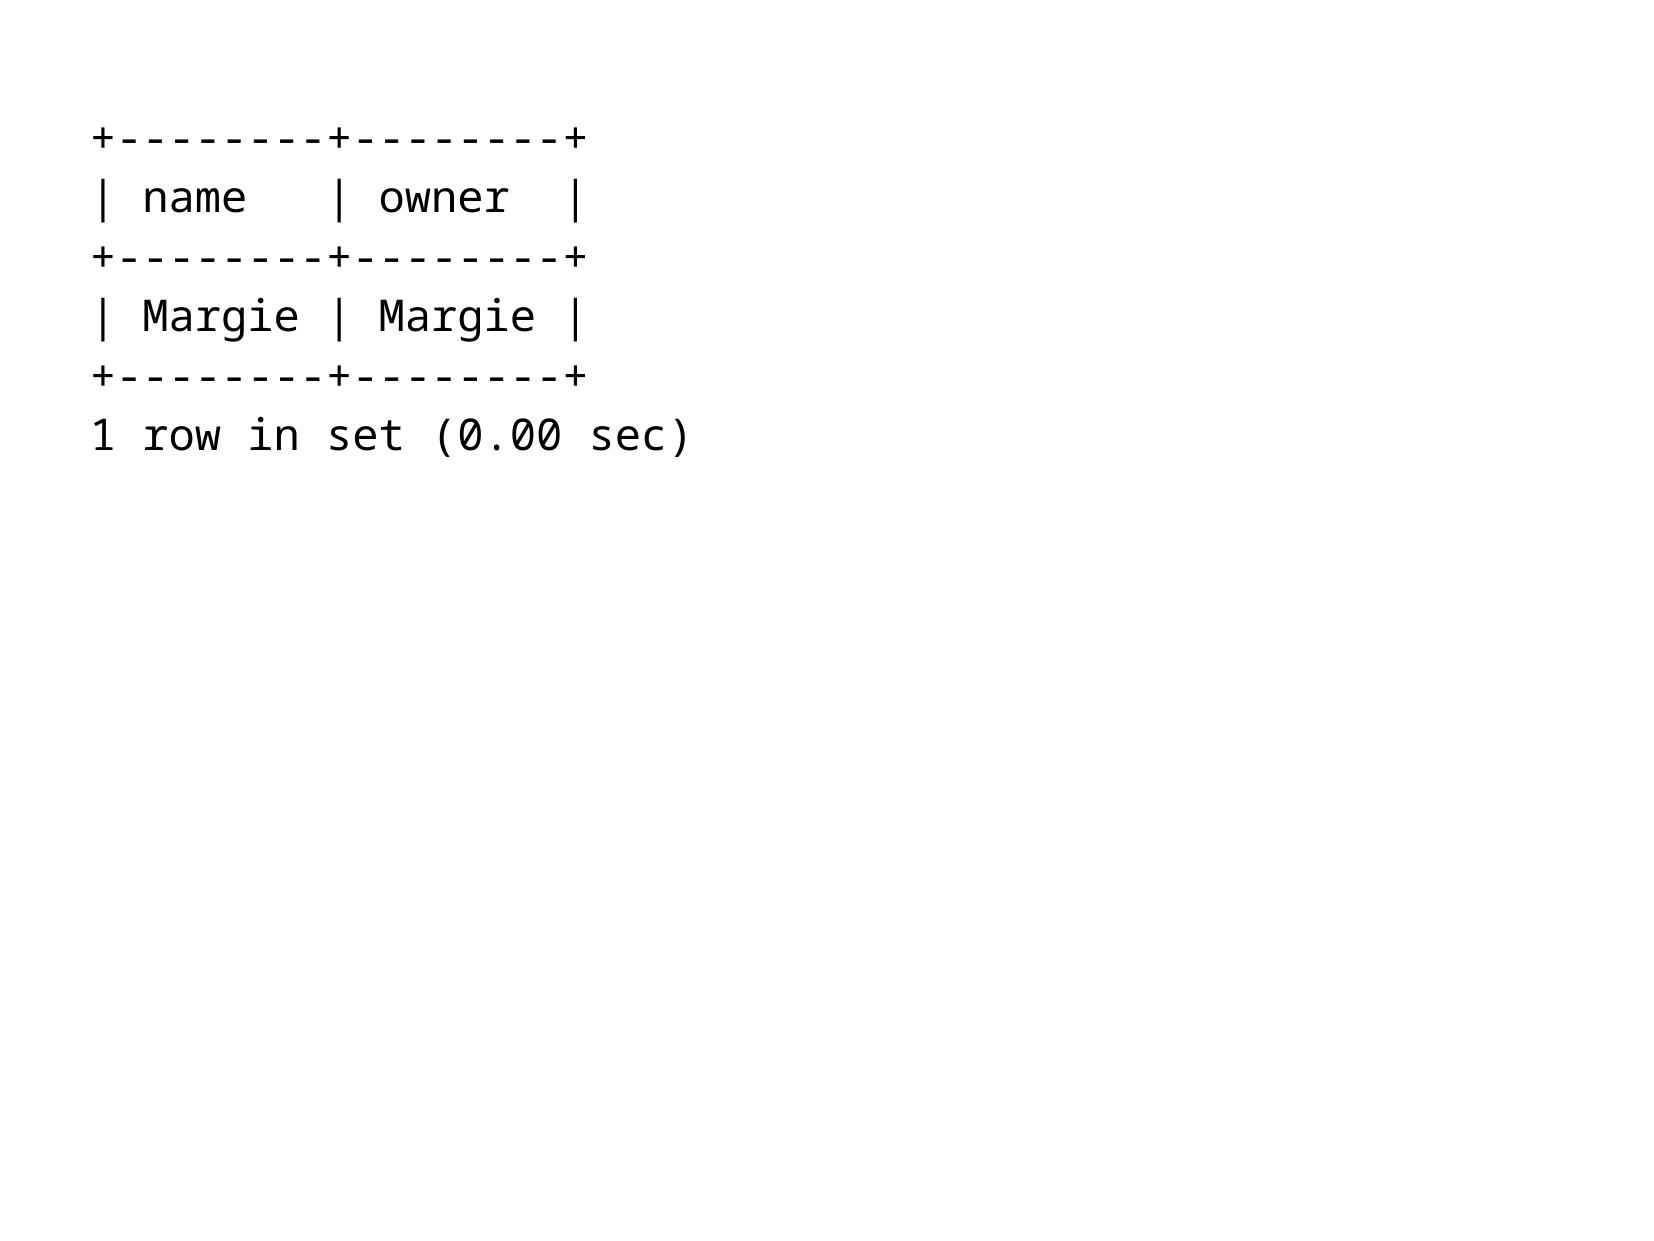

+--------+--------+
| name | owner |
+--------+--------+
| Margie | Margie |
+--------+--------+
1 row in set (0.00 sec)